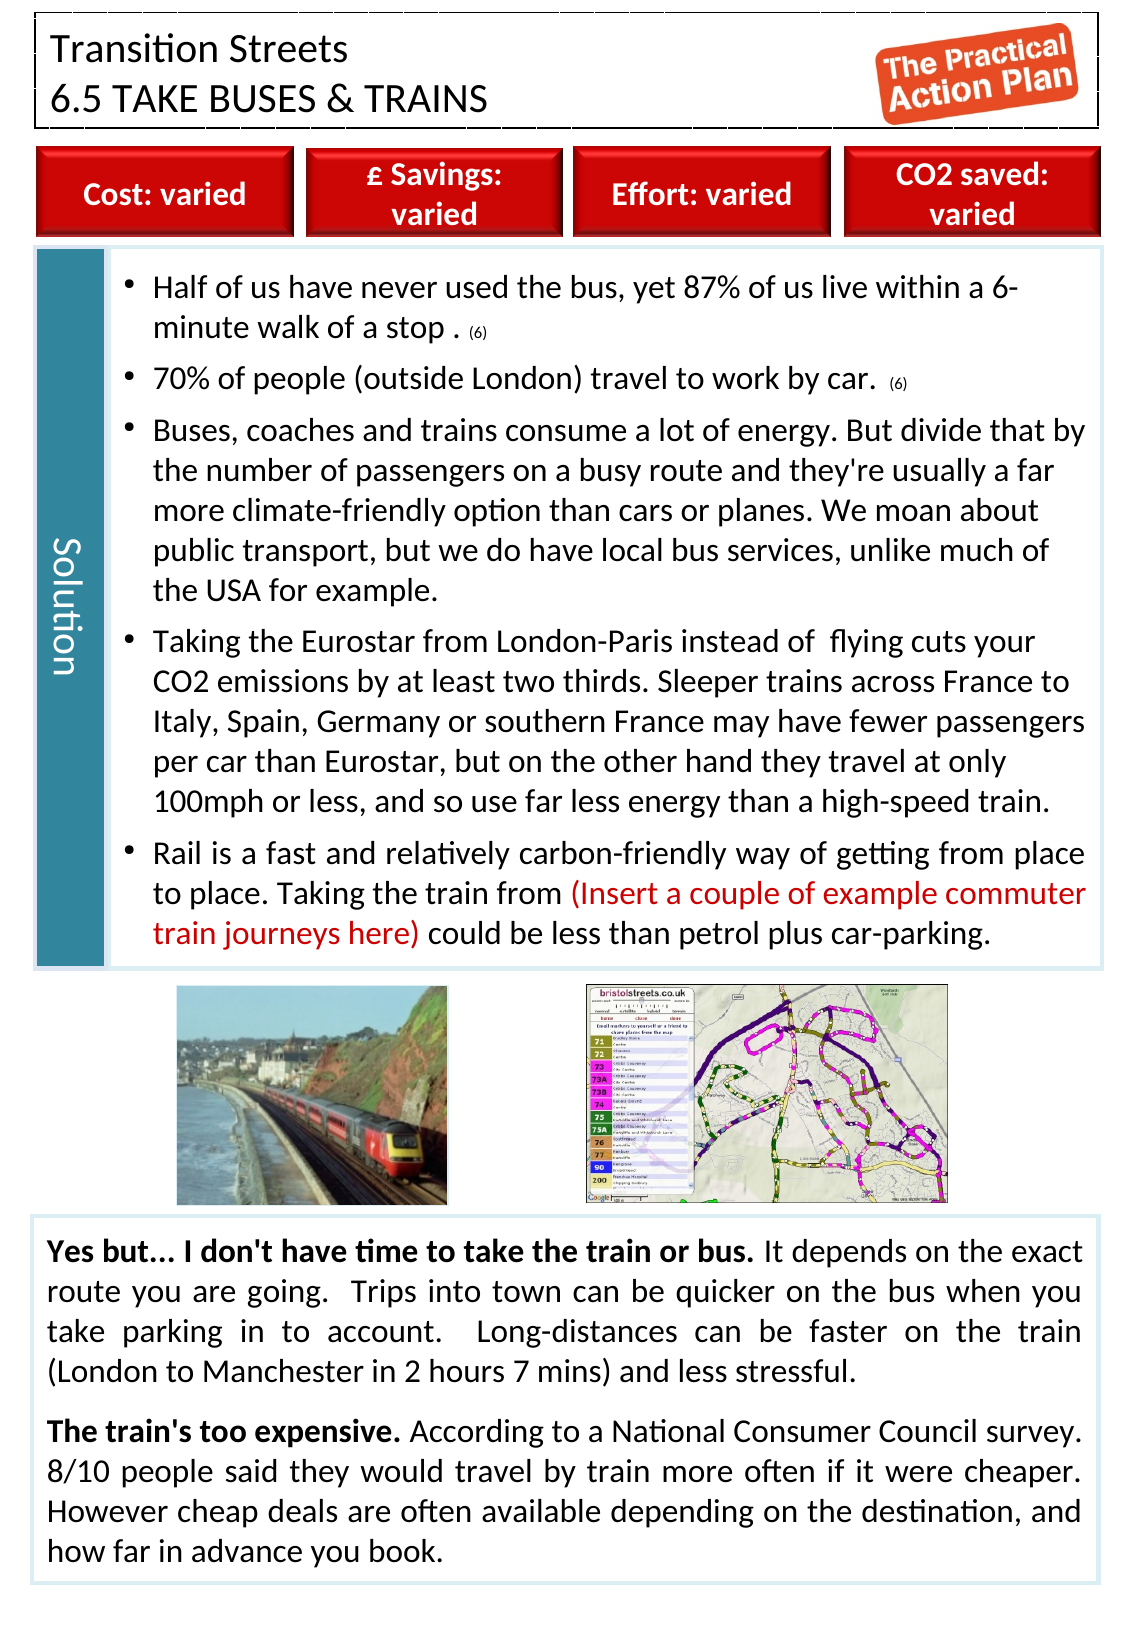

Transition Streets
6.5 TAKE BUSES & TRAINS
Cost: varied
Effort: varied
CO2 saved: varied
£ Savings: varied
Solution
Half of us have never used the bus, yet 87% of us live within a 6-minute walk of a stop . (6)
70% of people (outside London) travel to work by car. (6)
Buses, coaches and trains consume a lot of energy. But divide that by the number of passengers on a busy route and they're usually a far more climate-friendly option than cars or planes. We moan about public transport, but we do have local bus services, unlike much of the USA for example.
Taking the Eurostar from London-Paris instead of flying cuts your CO2 emissions by at least two thirds. Sleeper trains across France to Italy, Spain, Germany or southern France may have fewer passengers per car than Eurostar, but on the other hand they travel at only 100mph or less, and so use far less energy than a high-speed train.
Rail is a fast and relatively carbon-friendly way of getting from place to place. Taking the train from (Insert a couple of example commuter train journeys here) could be less than petrol plus car-parking.
Yes but... I don't have time to take the train or bus. It depends on the exact route you are going. Trips into town can be quicker on the bus when you take parking in to account. Long-distances can be faster on the train (London to Manchester in 2 hours 7 mins) and less stressful.
The train's too expensive. According to a National Consumer Council survey. 8/10 people said they would travel by train more often if it were cheaper. However cheap deals are often available depending on the destination, and how far in advance you book.